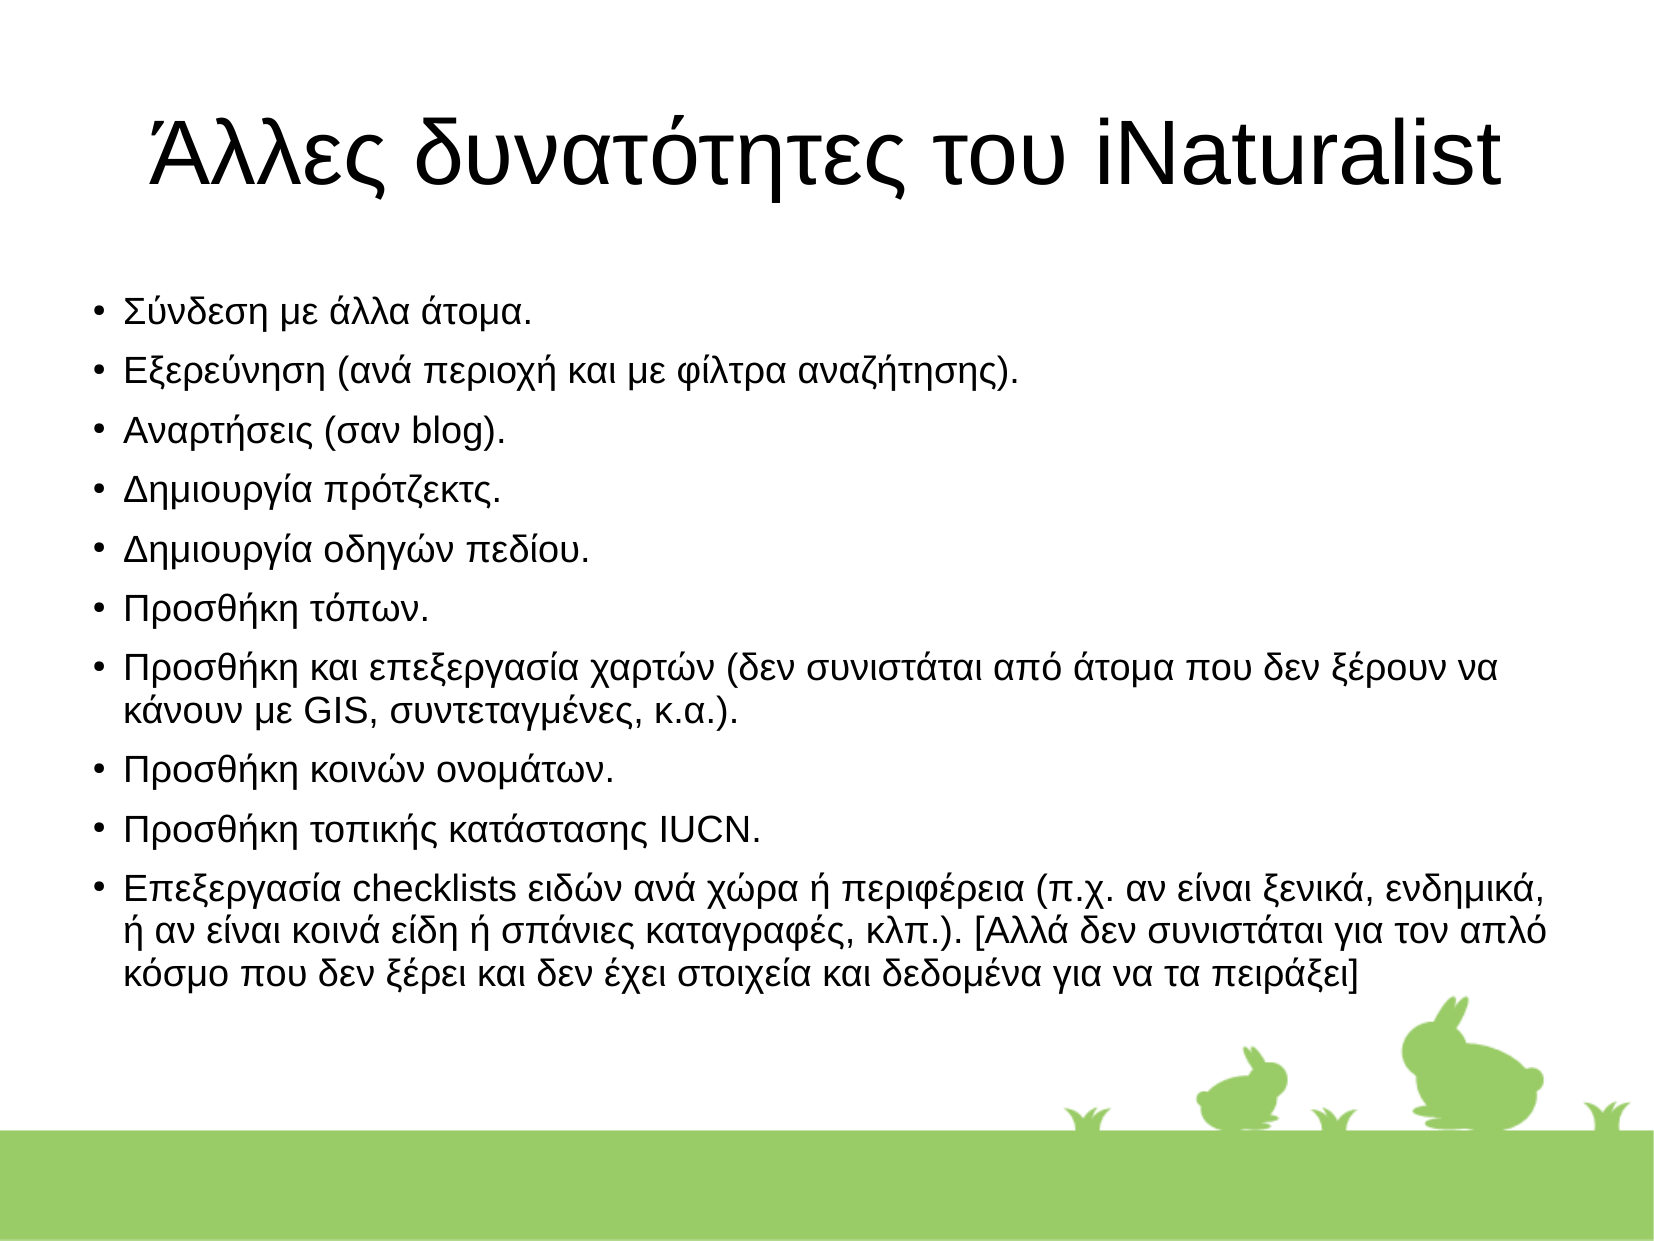

# Άλλες δυνατότητες του iNaturalist
Σύνδεση με άλλα άτομα.
Εξερεύνηση (ανά περιοχή και με φίλτρα αναζήτησης).
Αναρτήσεις (σαν blog).
Δημιουργία πρότζεκτς.
Δημιουργία οδηγών πεδίου.
Προσθήκη τόπων.
Προσθήκη και επεξεργασία χαρτών (δεν συνιστάται από άτομα που δεν ξέρουν να κάνουν με GIS, συντεταγμένες, κ.α.).
Προσθήκη κοινών ονομάτων.
Προσθήκη τοπικής κατάστασης IUCN.
Επεξεργασία checklists ειδών ανά χώρα ή περιφέρεια (π.χ. αν είναι ξενικά, ενδημικά, ή αν είναι κοινά είδη ή σπάνιες καταγραφές, κλπ.). [Αλλά δεν συνιστάται για τον απλό κόσμο που δεν ξέρει και δεν έχει στοιχεία και δεδομένα για να τα πειράξει]